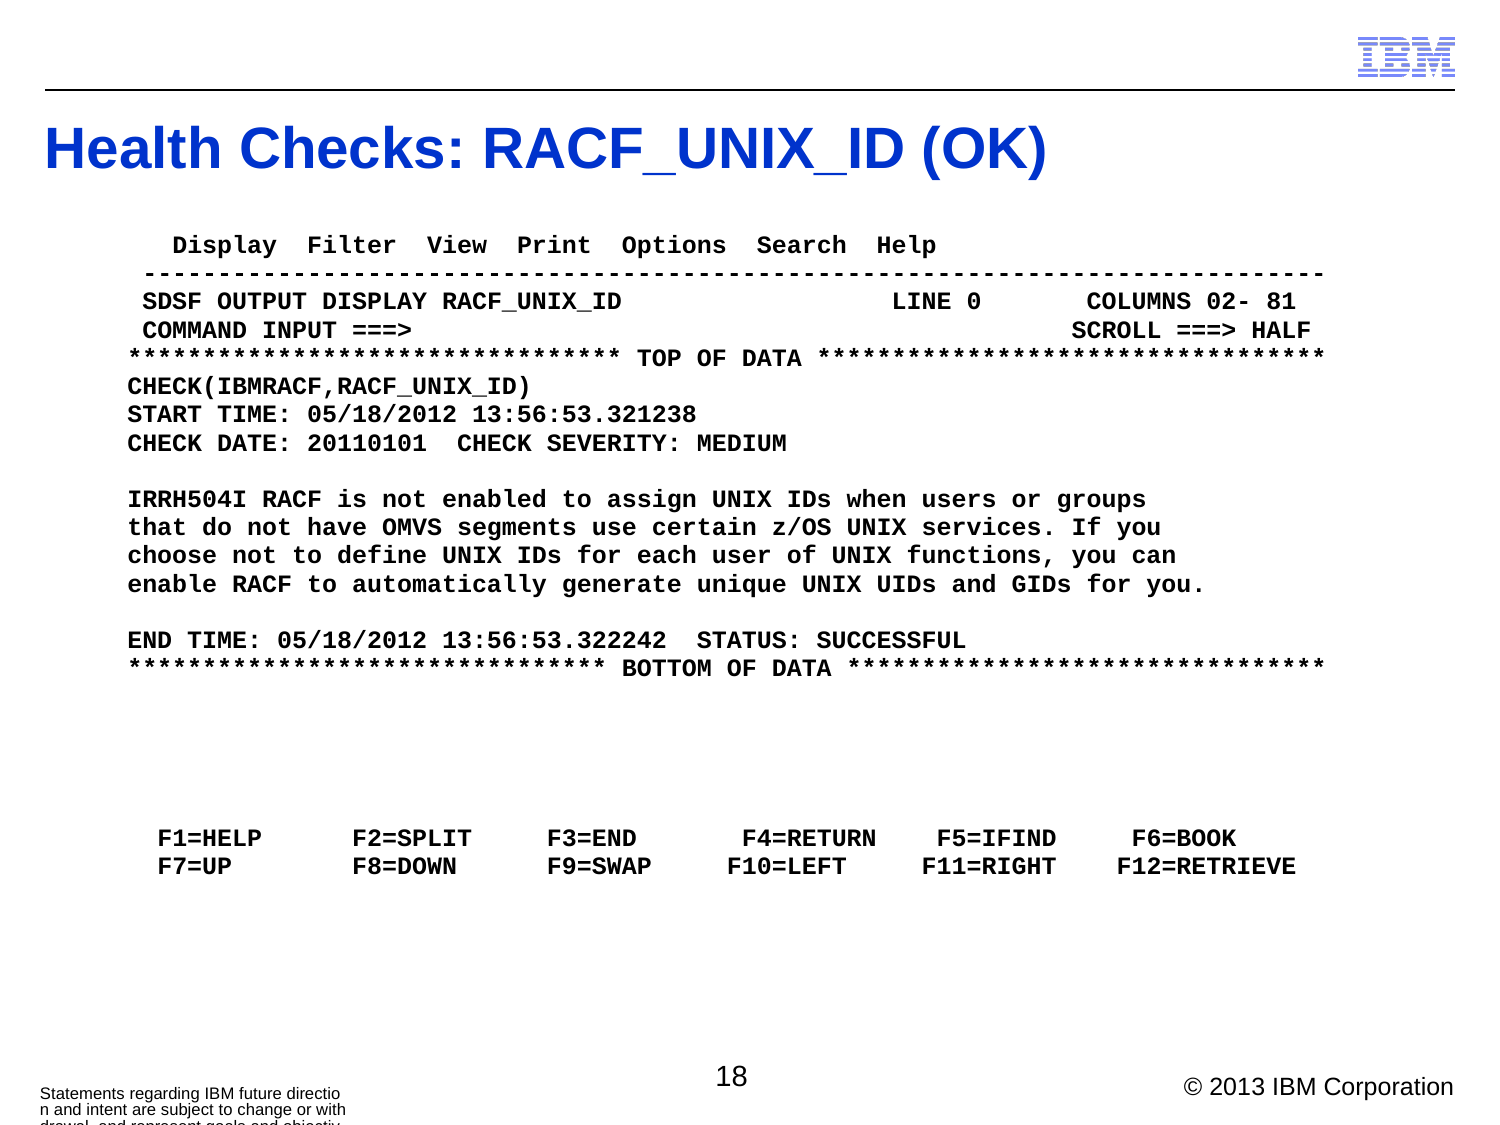

# Health Checks: RACF_UNIX_ID (OK)
| Display Filter View Print Options Search Help ------------------------------------------------------------------------------- SDSF OUTPUT DISPLAY RACF\_UNIX\_ID LINE 0 COLUMNS 02- 81 COMMAND INPUT ===> SCROLL ===> HALF \*\*\*\*\*\*\*\*\*\*\*\*\*\*\*\*\*\*\*\*\*\*\*\*\*\*\*\*\*\*\*\*\* TOP OF DATA \*\*\*\*\*\*\*\*\*\*\*\*\*\*\*\*\*\*\*\*\*\*\*\*\*\*\*\*\*\*\*\*\*\* CHECK(IBMRACF,RACF\_UNIX\_ID) START TIME: 05/18/2012 13:56:53.321238 CHECK DATE: 20110101 CHECK SEVERITY: MEDIUM IRRH504I RACF is not enabled to assign UNIX IDs when users or groups that do not have OMVS segments use certain z/OS UNIX services. If you choose not to define UNIX IDs for each user of UNIX functions, you can enable RACF to automatically generate unique UNIX UIDs and GIDs for you. END TIME: 05/18/2012 13:56:53.322242 STATUS: SUCCESSFUL \*\*\*\*\*\*\*\*\*\*\*\*\*\*\*\*\*\*\*\*\*\*\*\*\*\*\*\*\*\*\*\* BOTTOM OF DATA \*\*\*\*\*\*\*\*\*\*\*\*\*\*\*\*\*\*\*\*\*\*\*\*\*\*\*\*\*\*\*\* F1=HELP F2=SPLIT F3=END F4=RETURN F5=IFIND F6=BOOK F7=UP F8=DOWN F9=SWAP F10=LEFT F11=RIGHT F12=RETRIEVE |
| --- |
18
Statements regarding IBM future direction and intent are subject to change or withdrawal, and represent goals and objectives only.